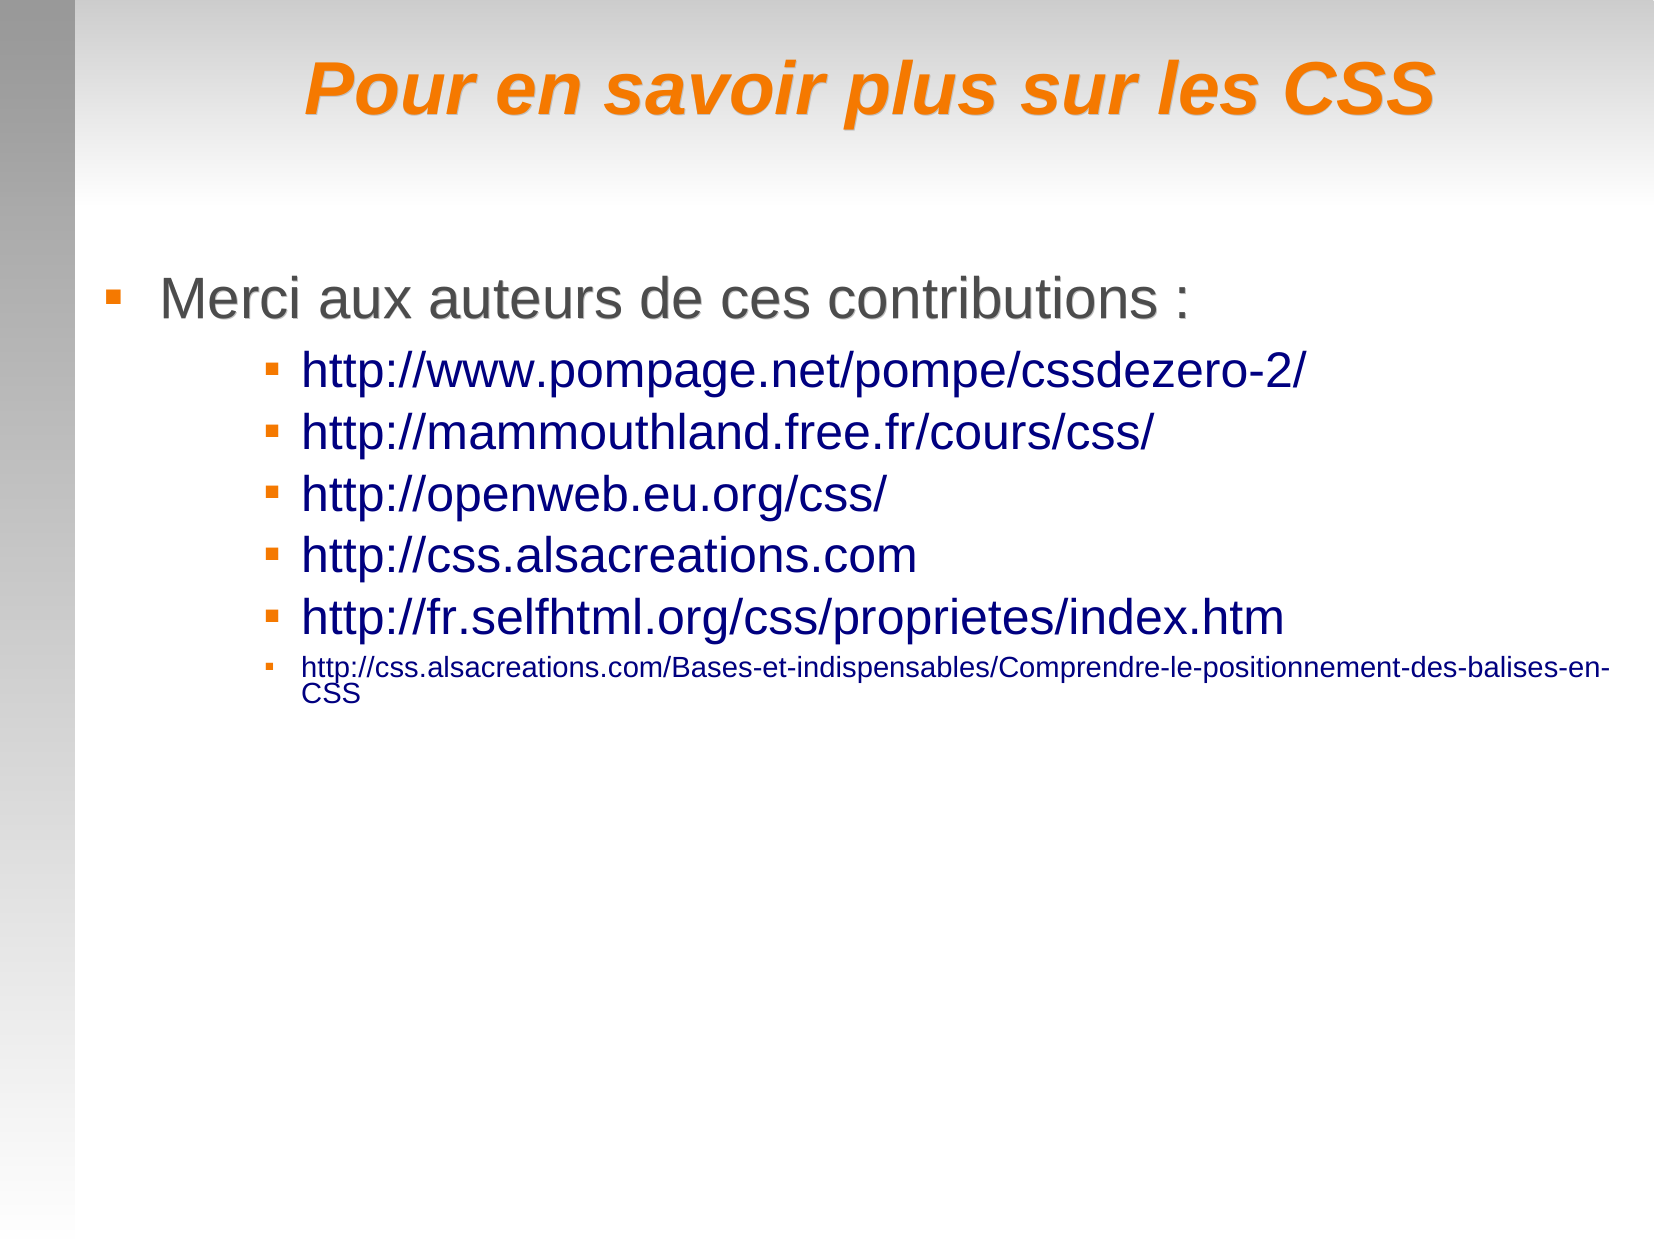

# Pour en savoir plus sur les CSS
Merci aux auteurs de ces contributions :
http://www.pompage.net/pompe/cssdezero-2/
http://mammouthland.free.fr/cours/css/
http://openweb.eu.org/css/
http://css.alsacreations.com
http://fr.selfhtml.org/css/proprietes/index.htm
http://css.alsacreations.com/Bases-et-indispensables/Comprendre-le-positionnement-des-balises-en-CSS